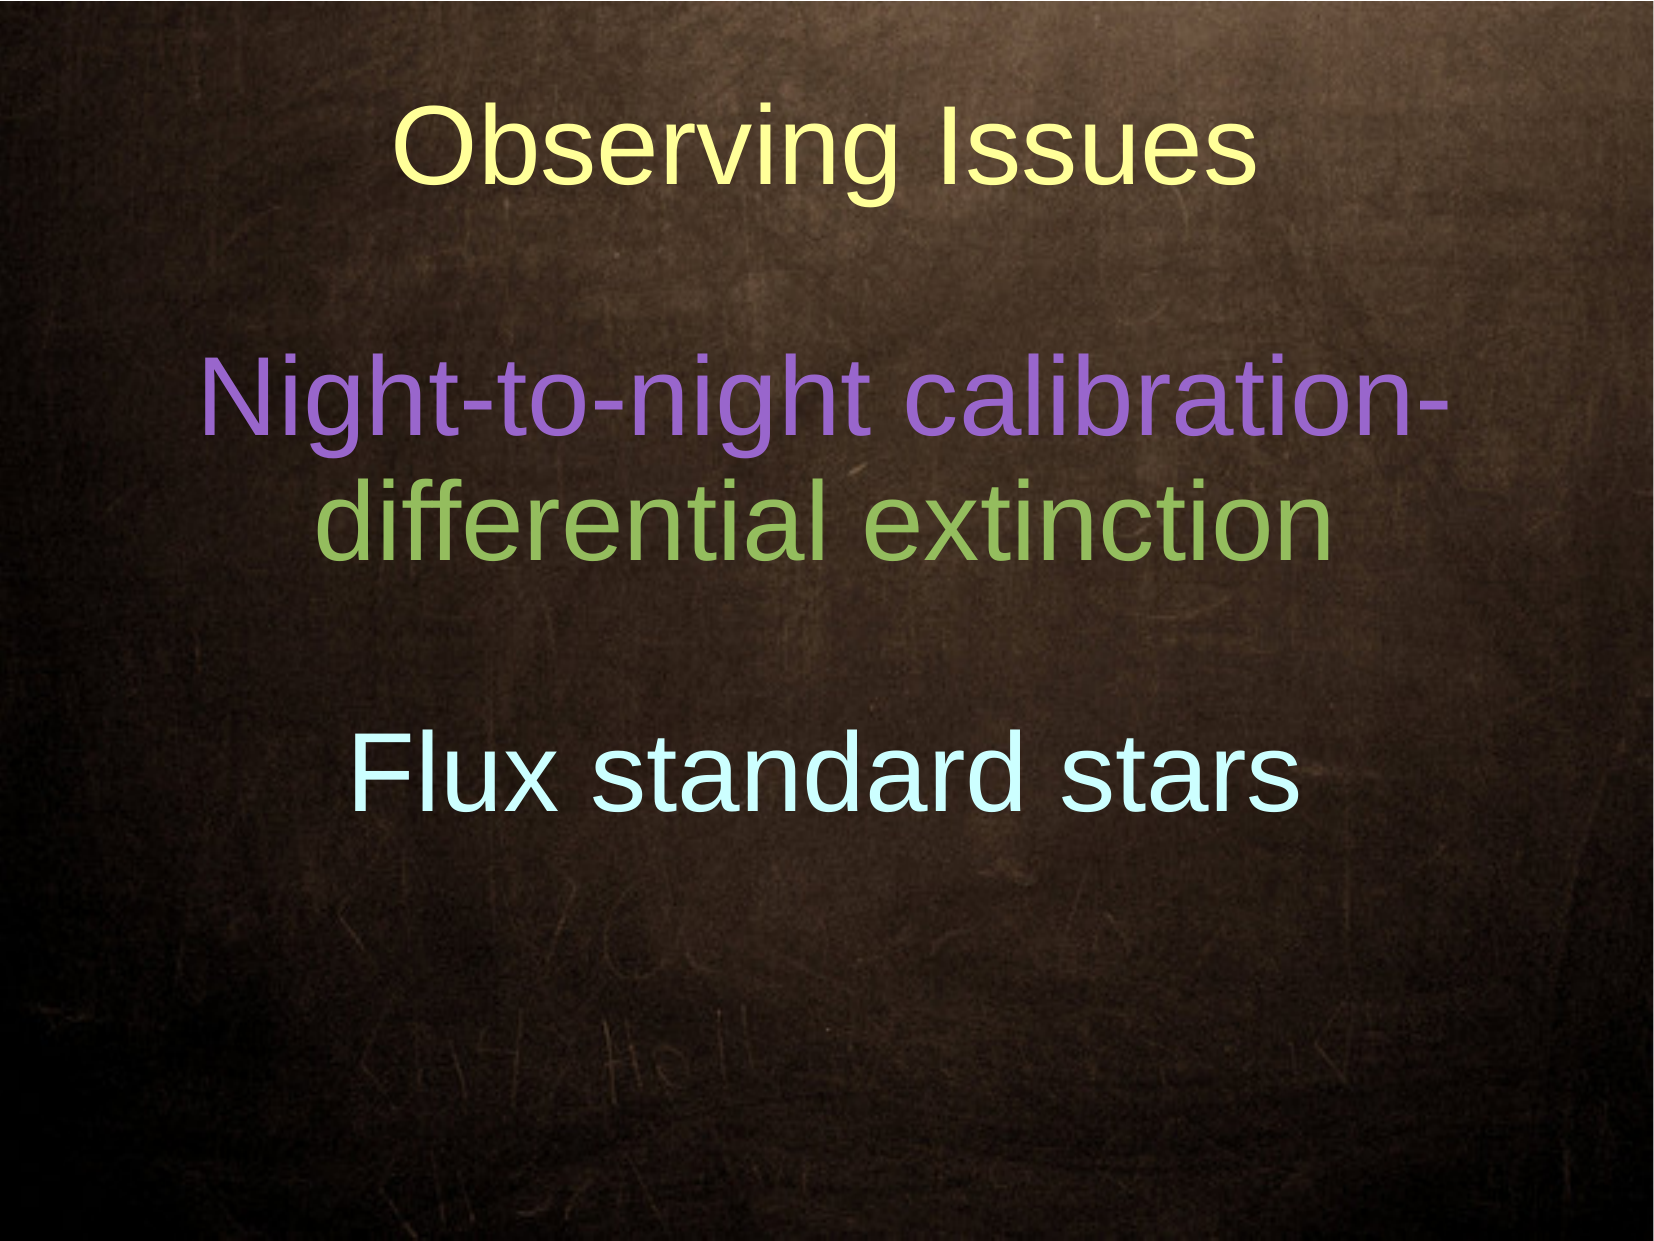

Observing Issues
Night-to-night calibration- differential extinction
Flux standard stars